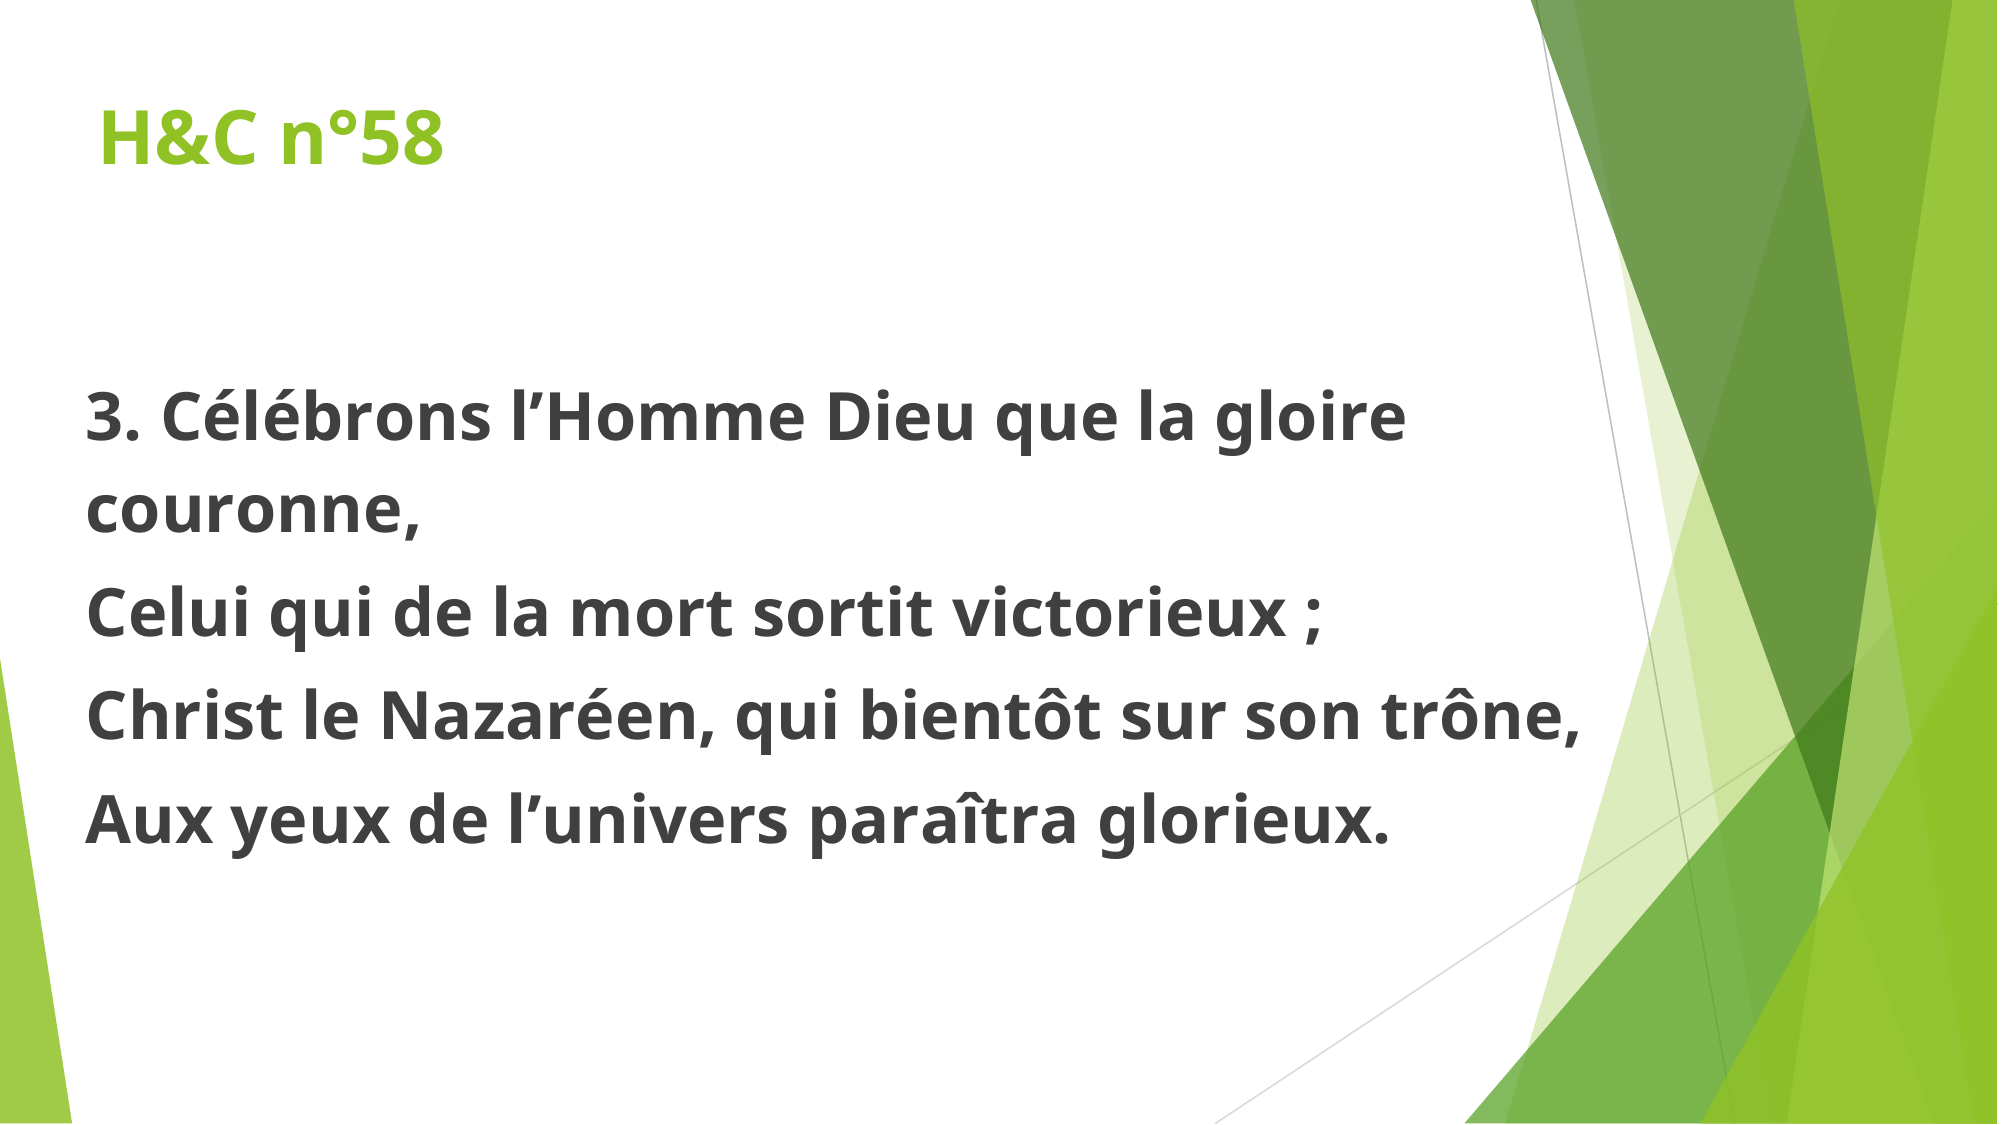

H&C n°58
3. Célébrons l’Homme Dieu que la gloire couronne,
Celui qui de la mort sortit victorieux ;
Christ le Nazaréen, qui bientôt sur son trône,
Aux yeux de l’univers paraîtra glorieux.